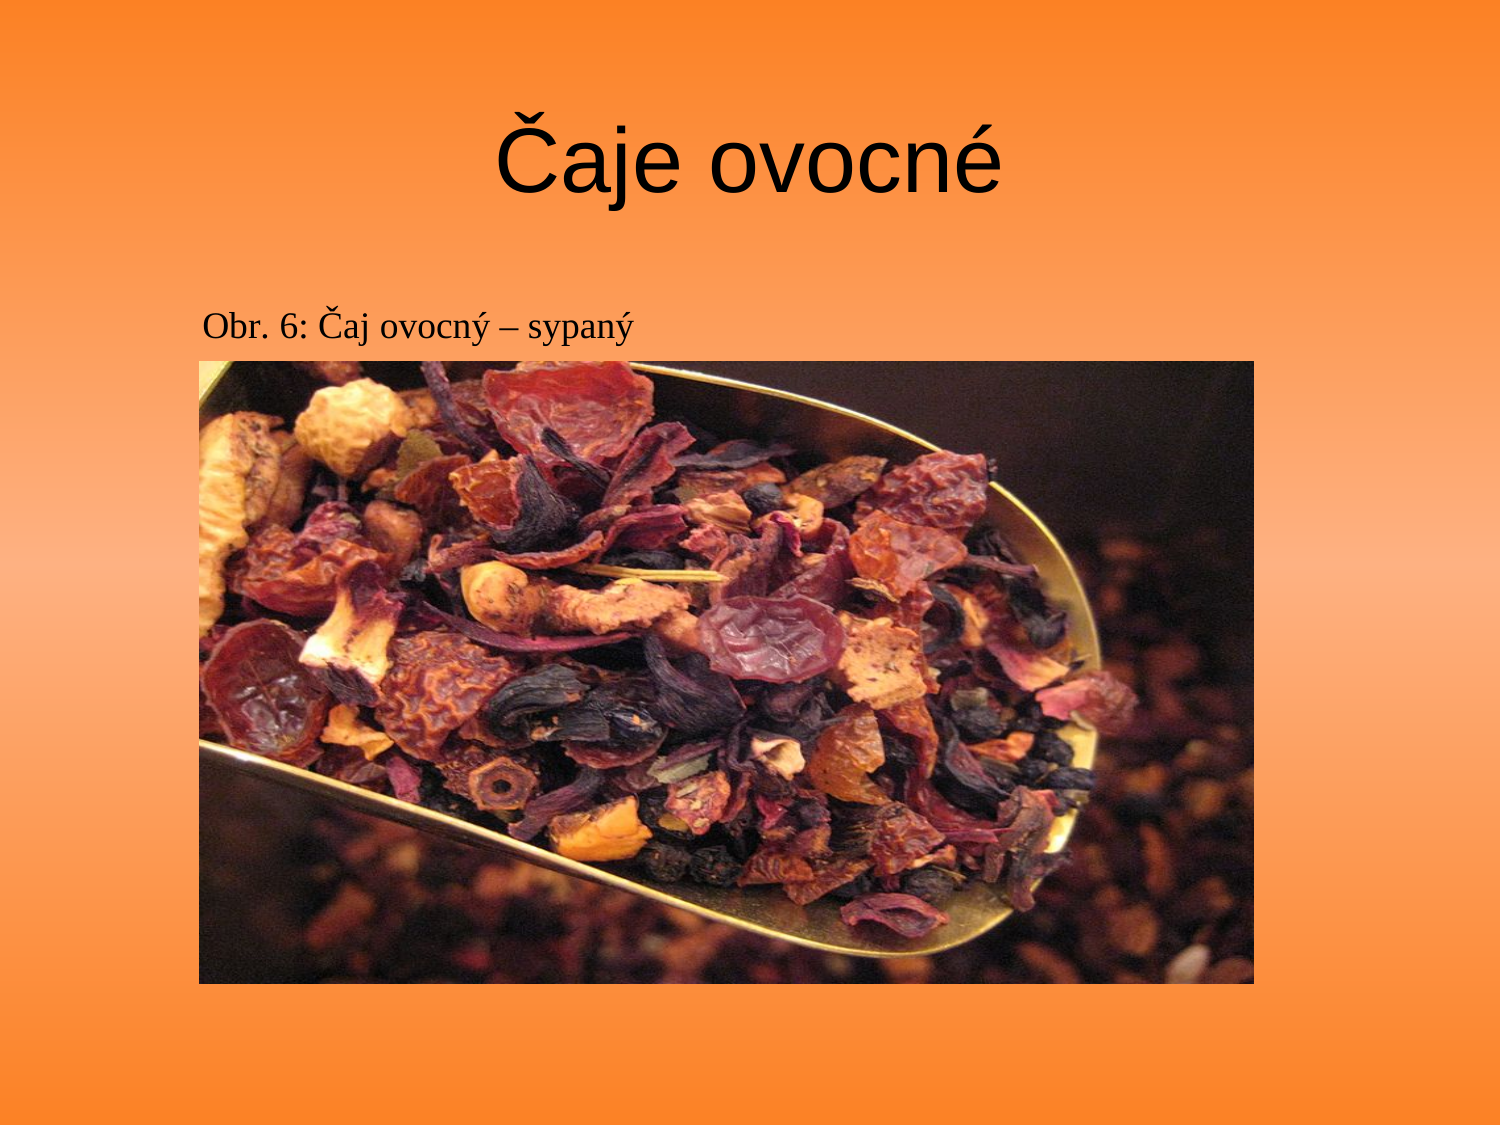

# Čaje ovocné
Obr. 6: Čaj ovocný – sypaný